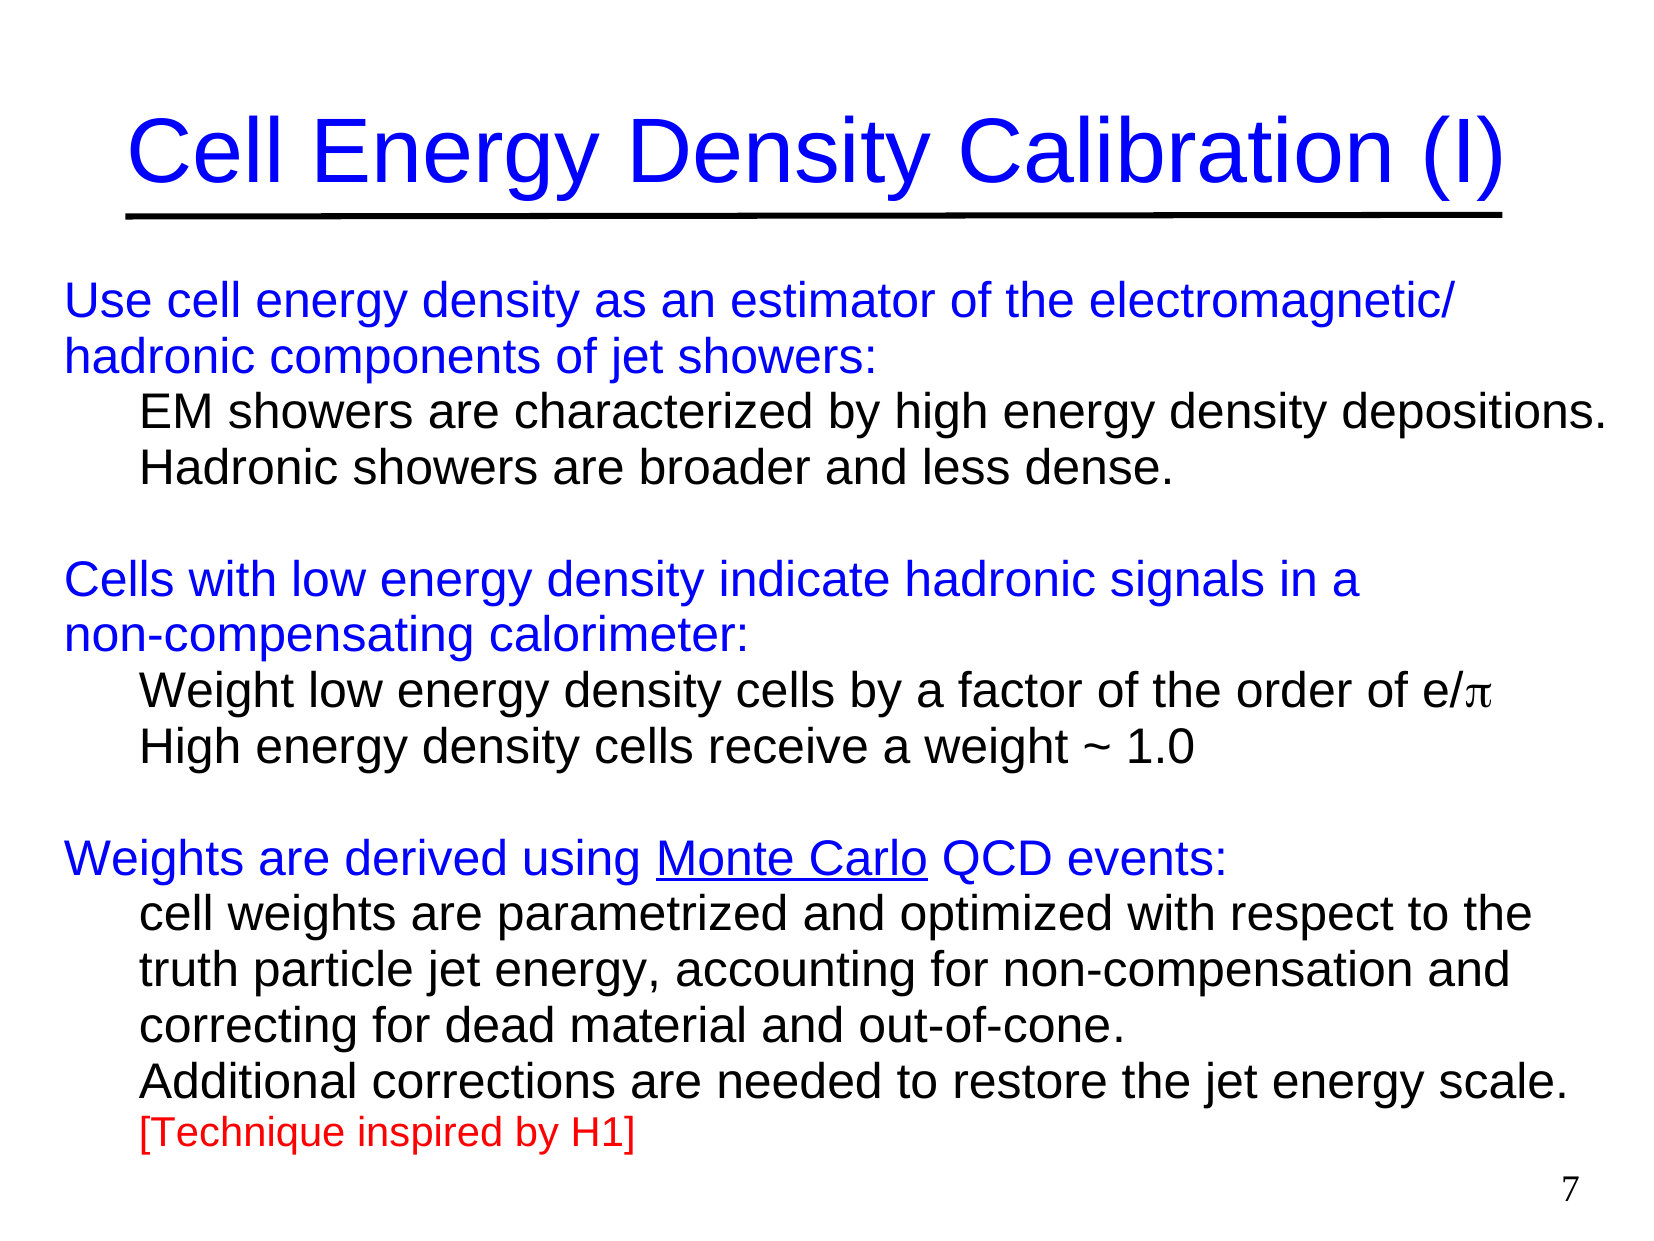

Cell Energy Density Calibration (I)
Use cell energy density as an estimator of the electromagnetic/
hadronic components of jet showers:
	EM showers are characterized by high energy density depositions.
	Hadronic showers are broader and less dense.
Cells with low energy density indicate hadronic signals in a
non-compensating calorimeter:
	Weight low energy density cells by a factor of the order of e/π
	High energy density cells receive a weight ~ 1.0
Weights are derived using Monte Carlo QCD events:
	cell weights are parametrized and optimized with respect to the
	truth particle jet energy, accounting for non-compensation and
	correcting for dead material and out-of-cone.
	Additional corrections are needed to restore the jet energy scale.
	[Technique inspired by H1]